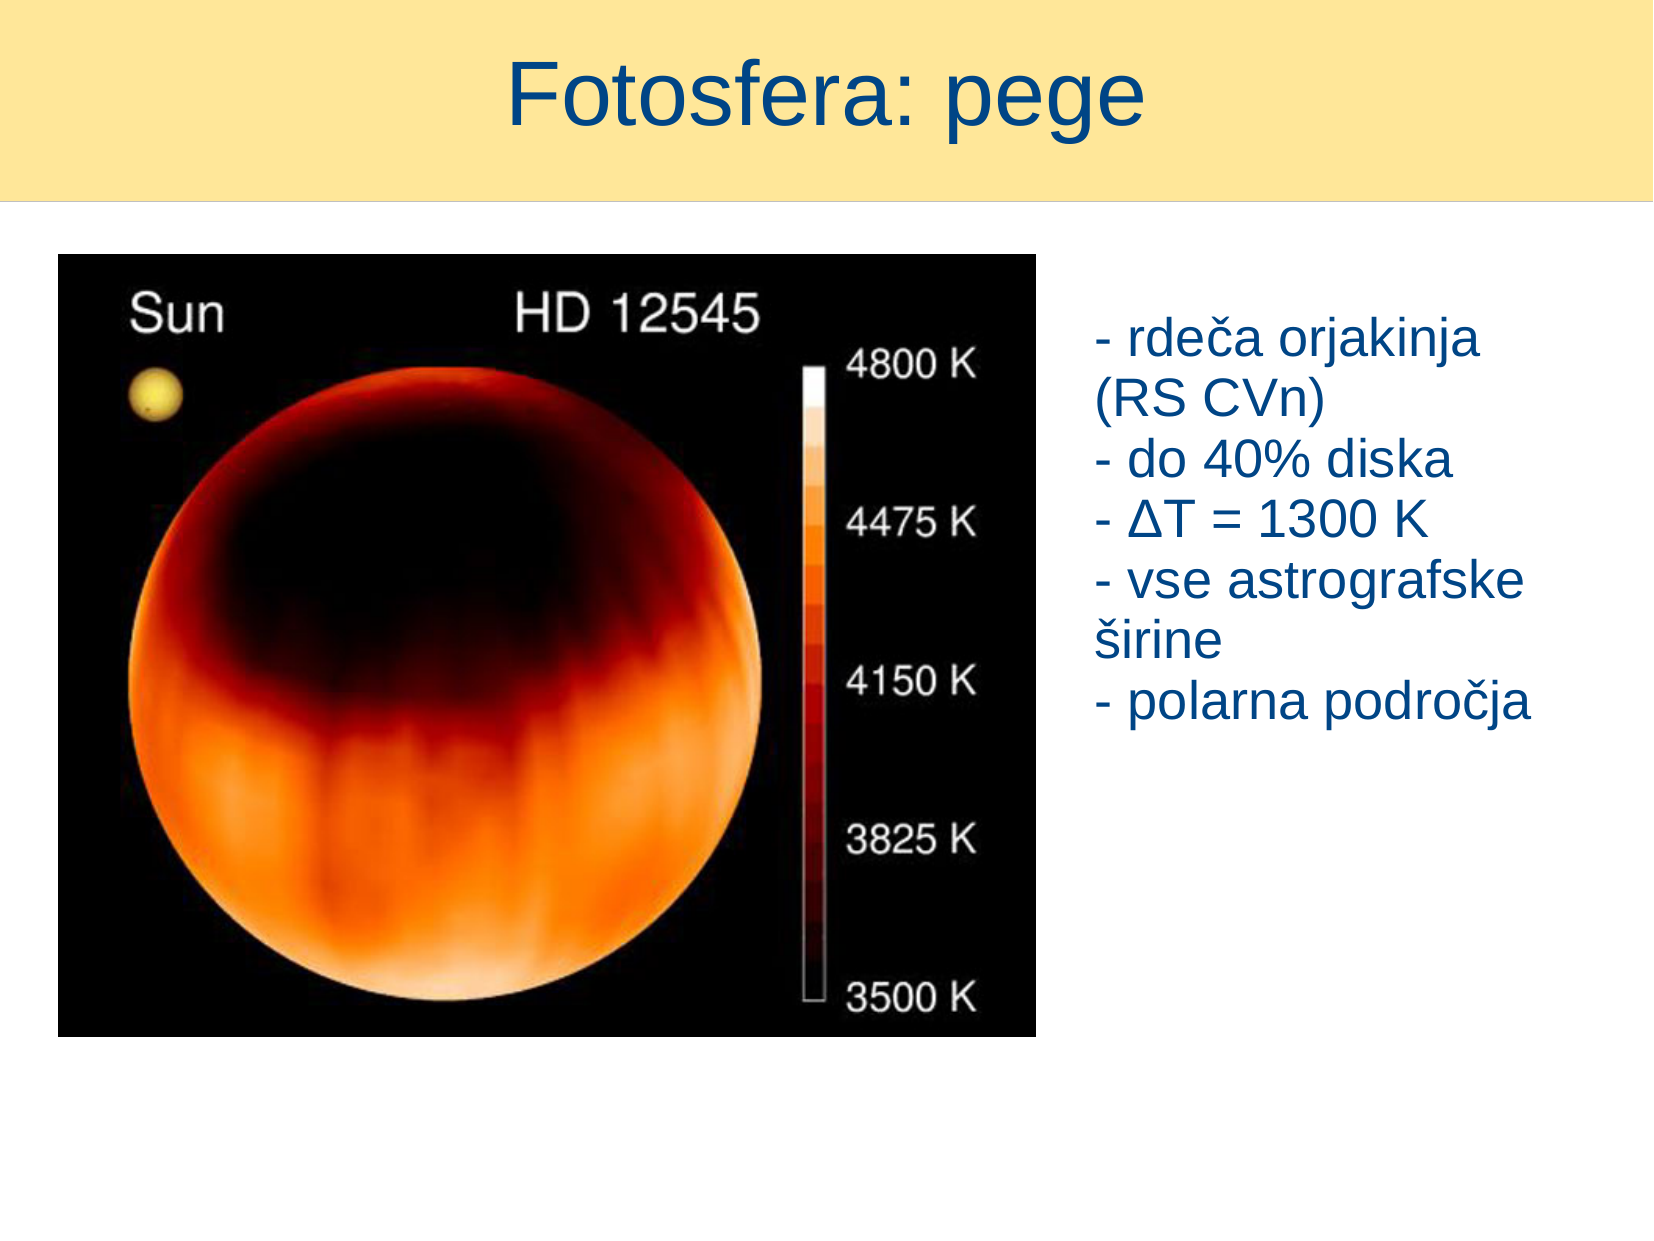

# Fotosfera: pege
- rdeča orjakinja (RS CVn)
- do 40% diska
- ΔT = 1300 K
- vse astrografske širine
- polarna področja